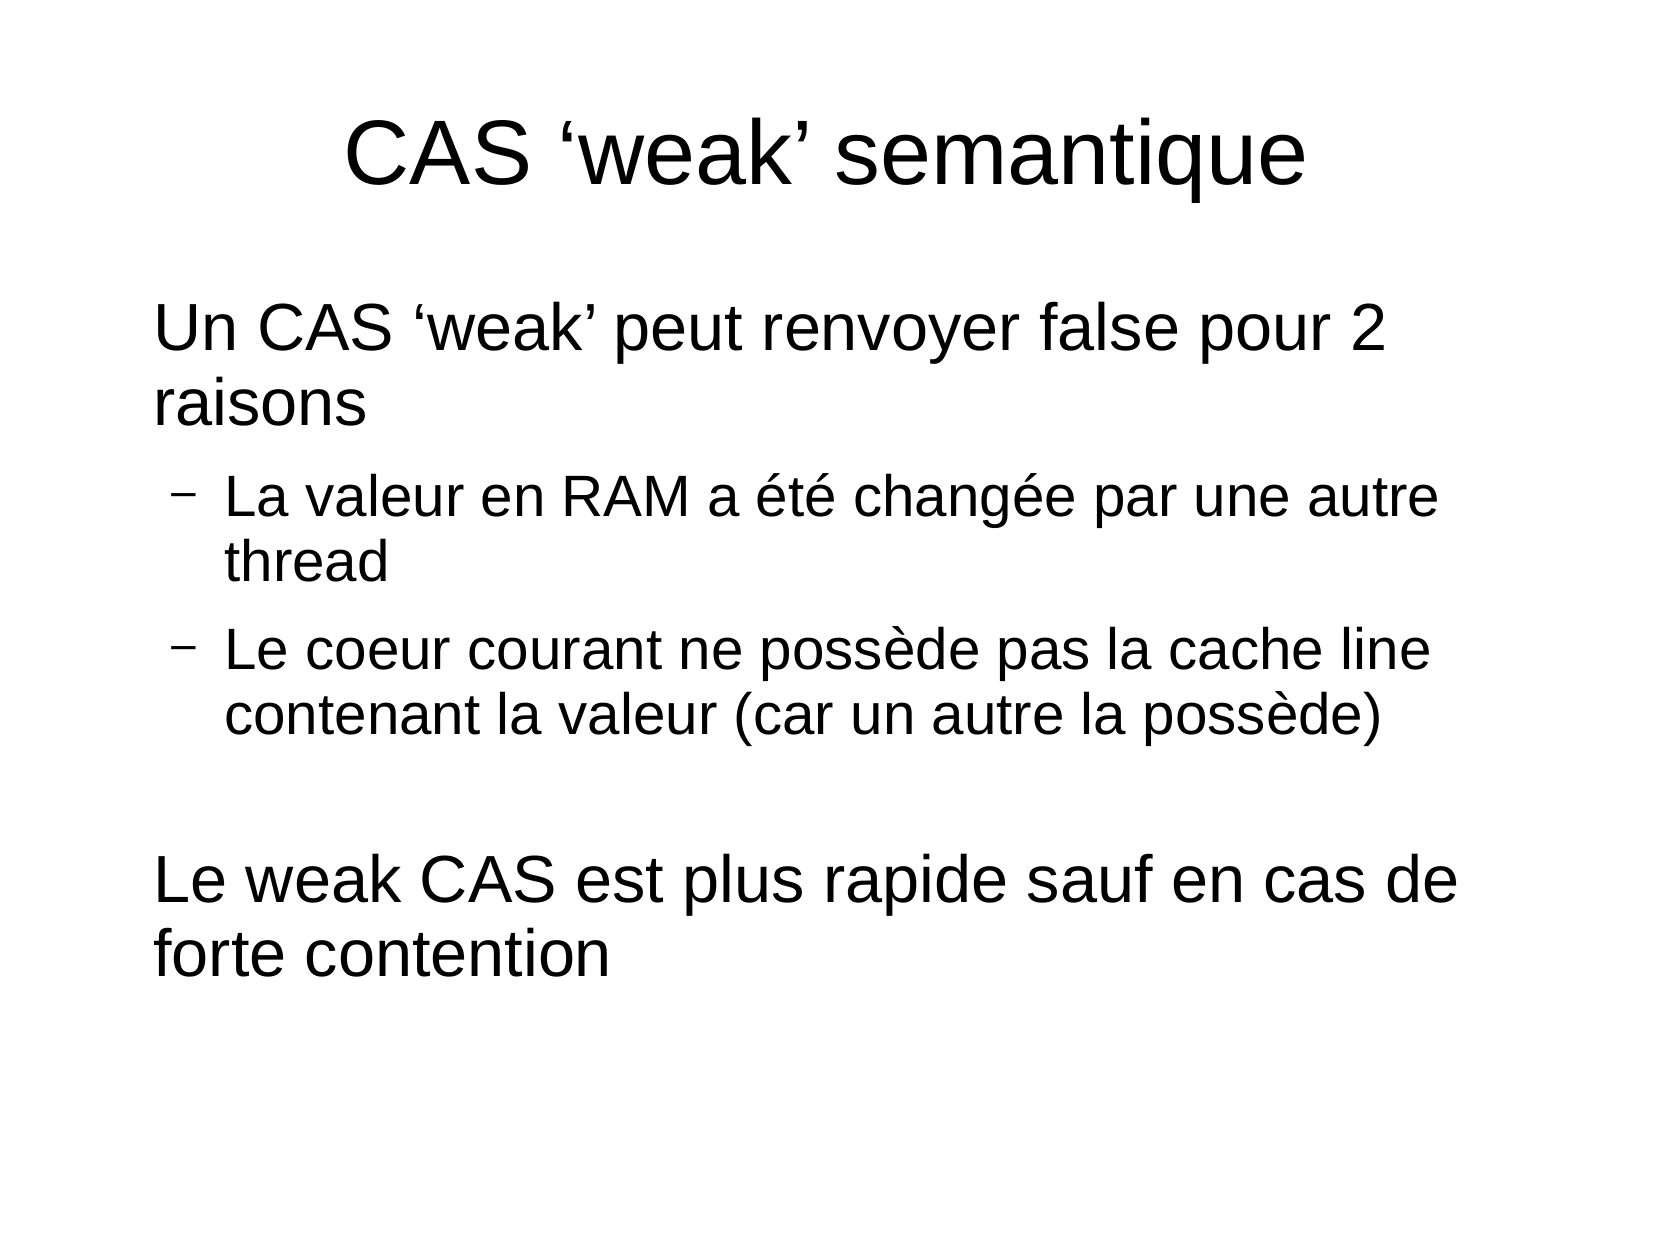

# CAS ‘weak’ semantique
Un CAS ‘weak’ peut renvoyer false pour 2 raisons
La valeur en RAM a été changée par une autre thread
Le coeur courant ne possède pas la cache line contenant la valeur (car un autre la possède)
Le weak CAS est plus rapide sauf en cas de forte contention